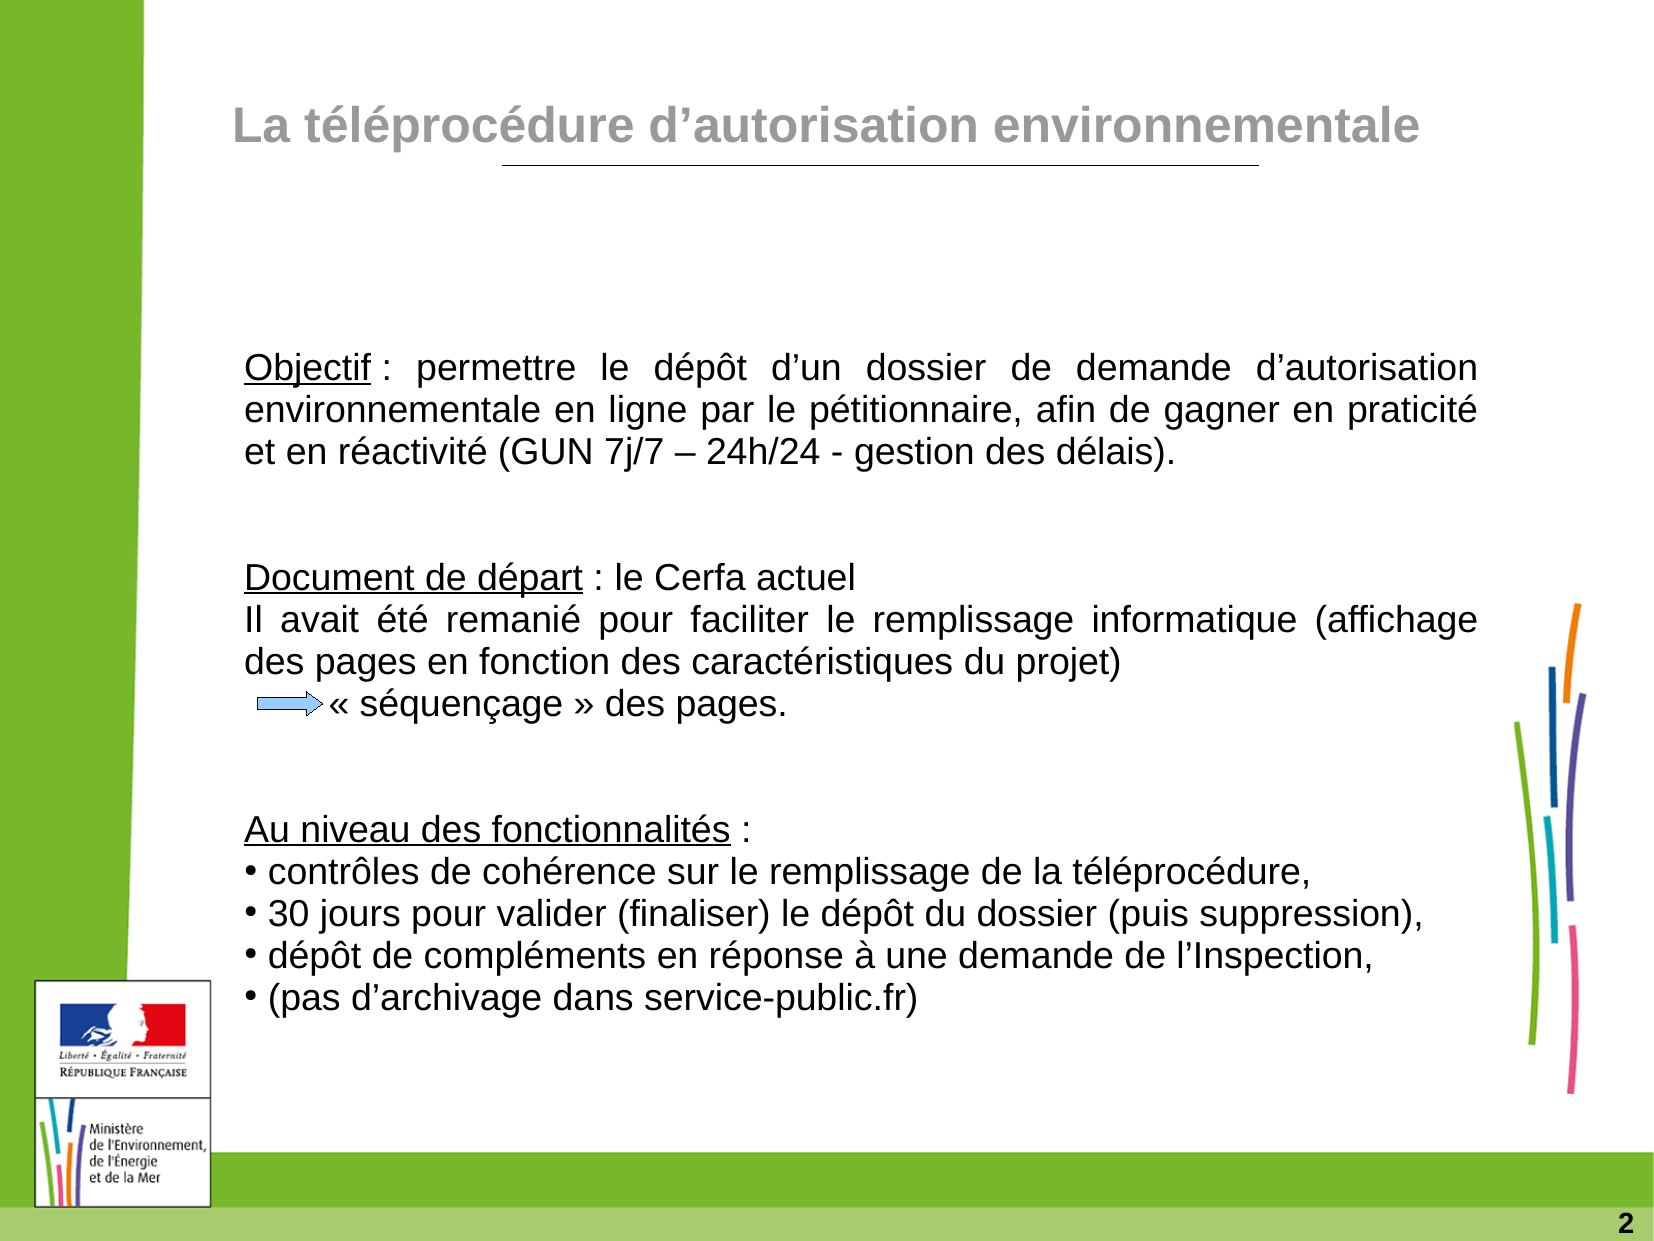

# La téléprocédure d’autorisation environnementale
Objectif : permettre le dépôt d’un dossier de demande d’autorisation environnementale en ligne par le pétitionnaire, afin de gagner en praticité et en réactivité (GUN 7j/7 – 24h/24 - gestion des délais).
Document de départ : le Cerfa actuel
Il avait été remanié pour faciliter le remplissage informatique (affichage des pages en fonction des caractéristiques du projet)
	 « séquençage » des pages.
Au niveau des fonctionnalités :
 contrôles de cohérence sur le remplissage de la téléprocédure,
 30 jours pour valider (finaliser) le dépôt du dossier (puis suppression),
 dépôt de compléments en réponse à une demande de l’Inspection,
 (pas d’archivage dans service-public.fr)